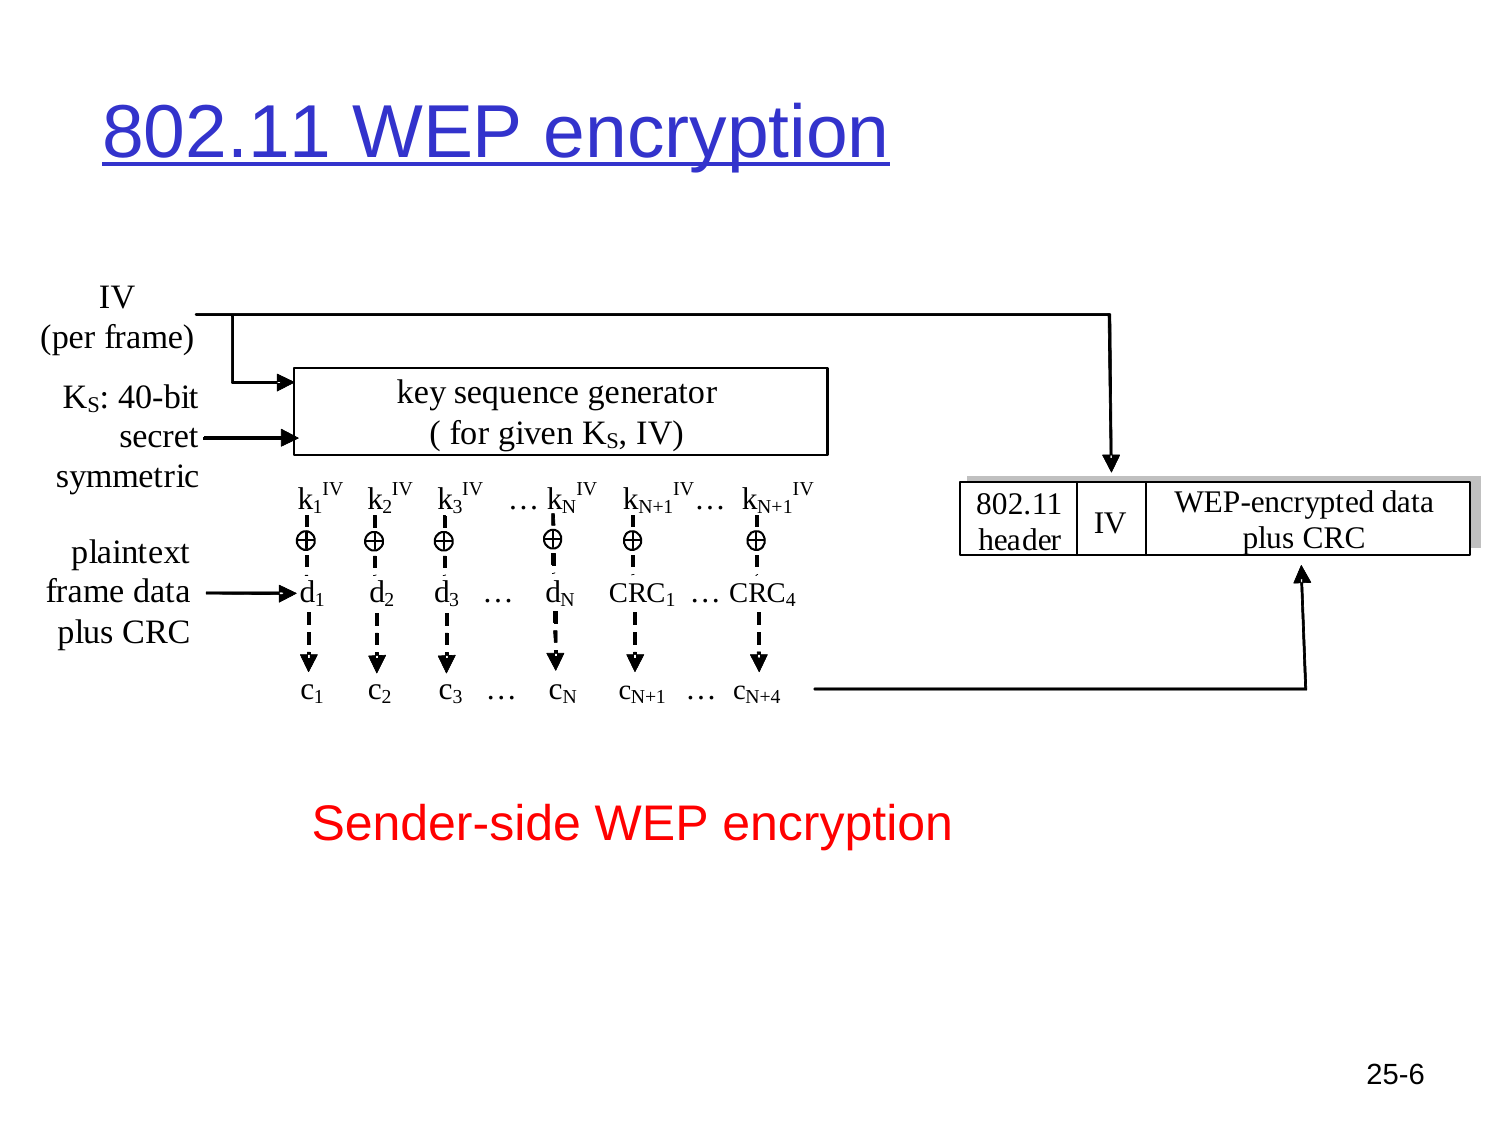

# 802.11 WEP encryption
Sender-side WEP encryption
6